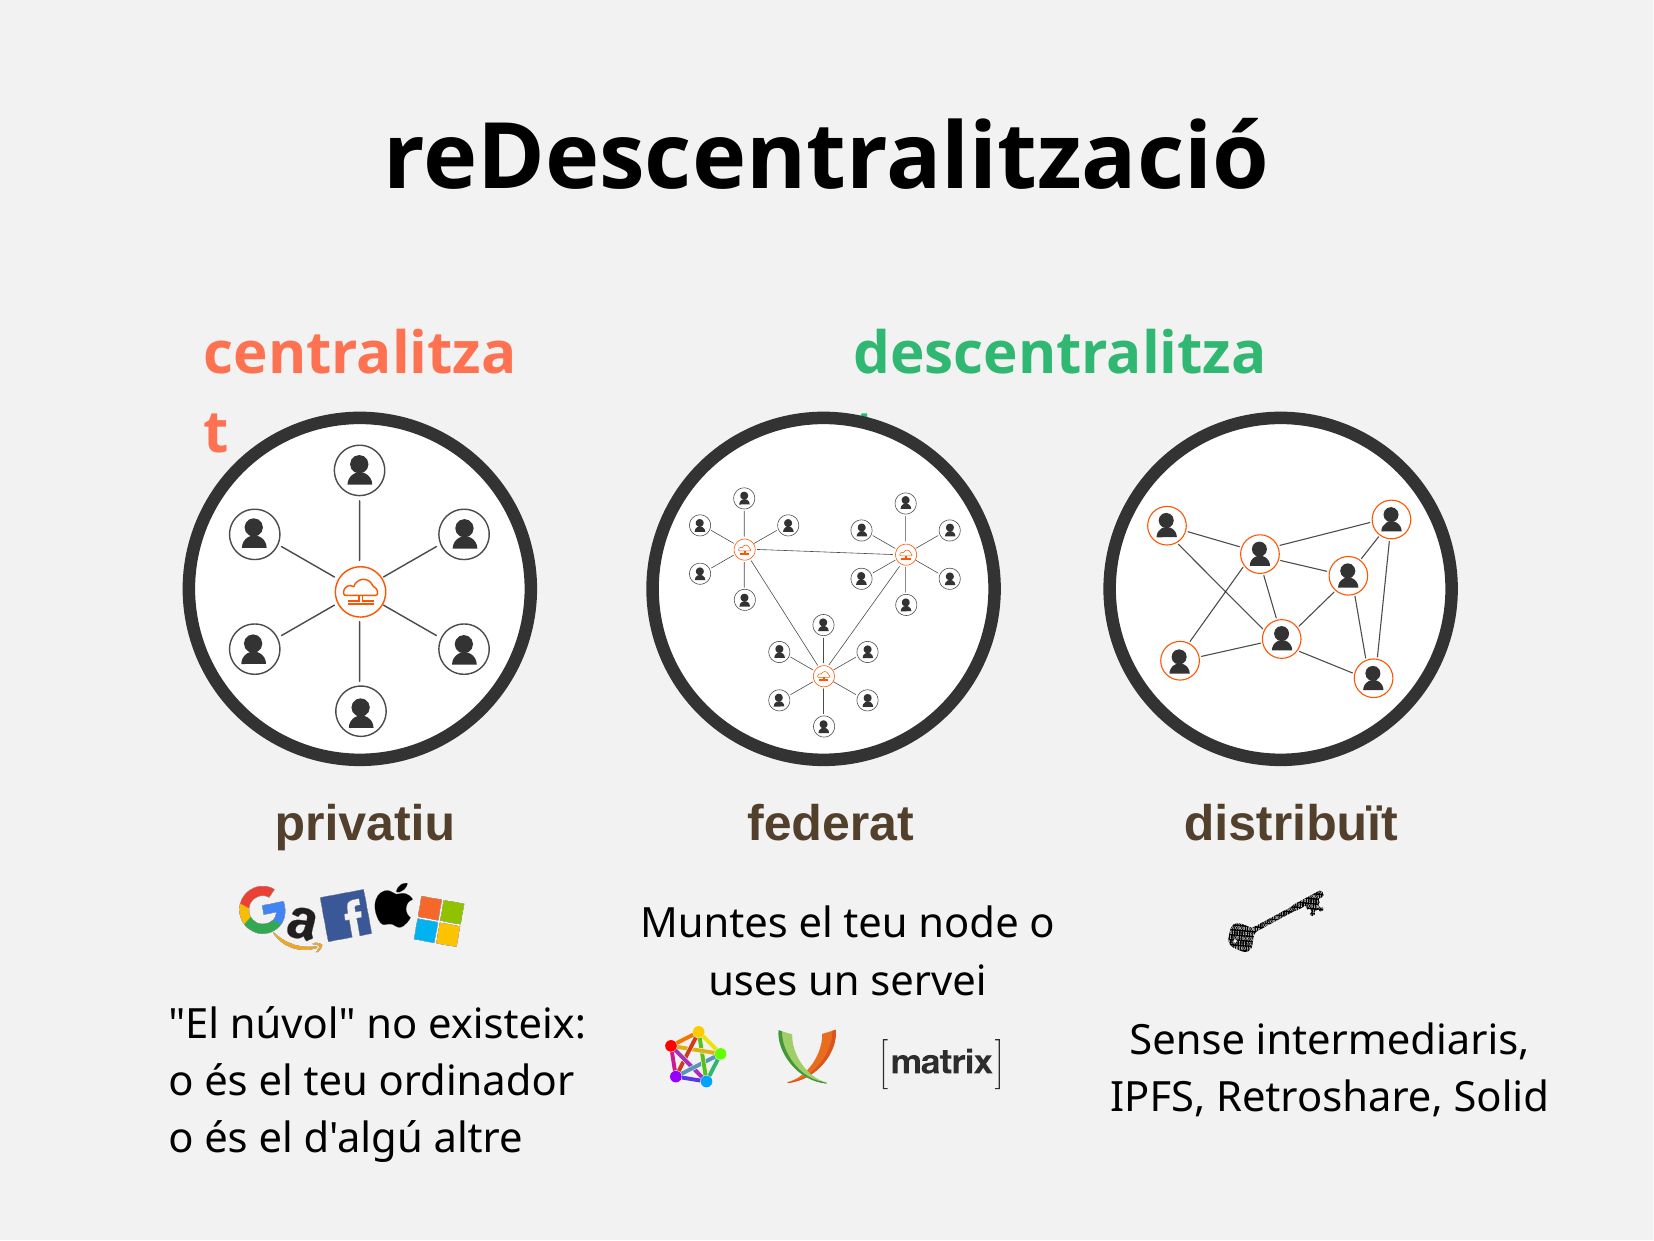

# reDescentralització
centralitzat
descentralitzat
privatiu
federat
distribuït
Muntes el teu node o
uses un servei
"El núvol" no existeix:
o és el teu ordinador
o és el d'algú altre
Sense intermediaris,
IPFS, Retroshare, Solid